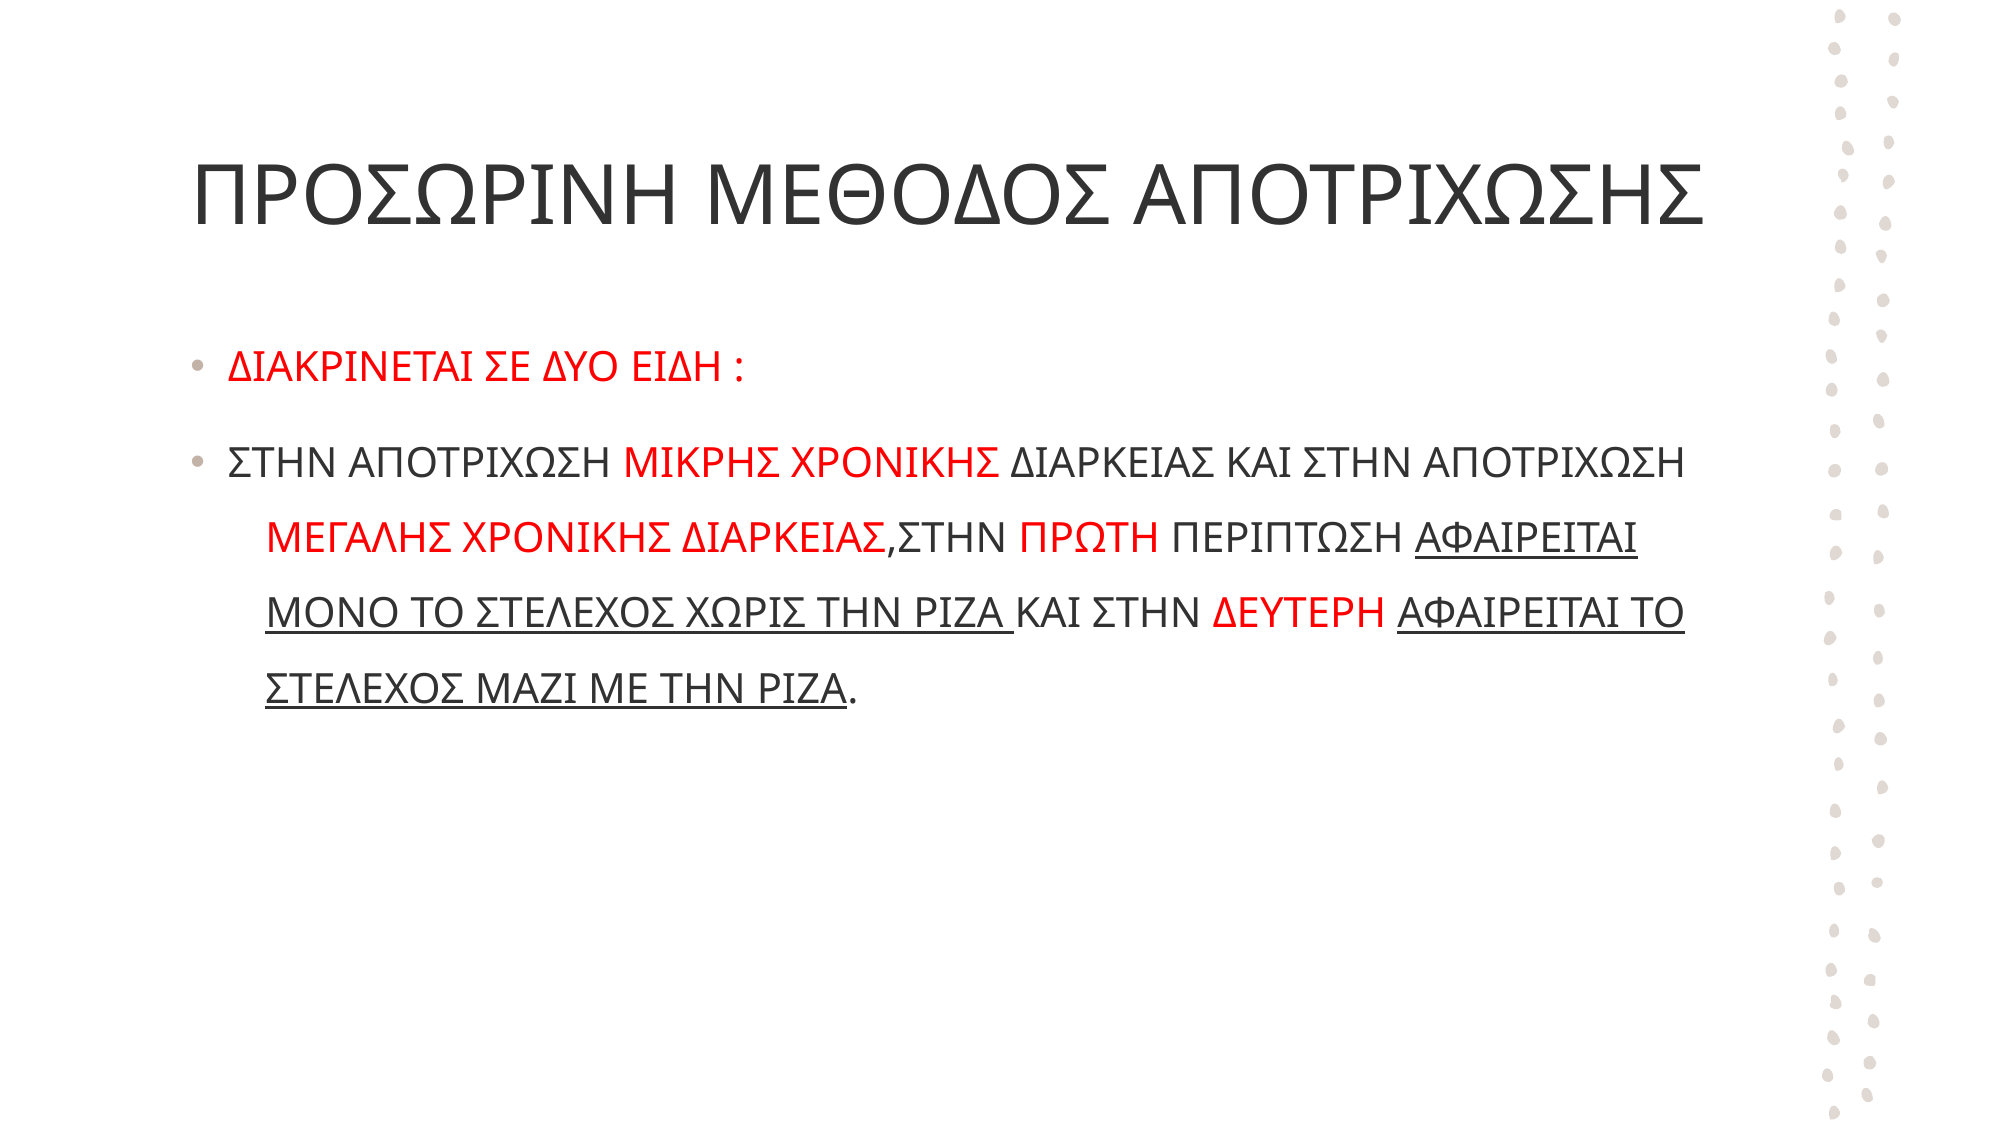

# ΠΡΟΣΩΡΙΝΗ ΜΕΘΟΔΟΣ ΑΠΟΤΡΙΧΩΣΗΣ
ΔΙΑΚΡΙΝΕΤΑΙ ΣΕ ΔΥΟ ΕΙΔΗ :
ΣΤΗΝ ΑΠΟΤΡΙΧΩΣΗ ΜΙΚΡΗΣ ΧΡΟΝΙΚΗΣ ΔΙΑΡΚΕΙΑΣ ΚΑΙ ΣΤΗΝ ΑΠΟΤΡΙΧΩΣΗ ΜΕΓΑΛΗΣ ΧΡΟΝΙΚΗΣ ΔΙΑΡΚΕΙΑΣ,ΣΤΗΝ ΠΡΩΤΗ ΠΕΡΙΠΤΩΣΗ ΑΦΑΙΡΕΙΤΑΙ ΜΟΝΟ ΤΟ ΣΤΕΛΕΧΟΣ ΧΩΡΙΣ ΤΗΝ ΡΙΖΑ ΚΑΙ ΣΤΗΝ ΔΕΥΤΕΡΗ ΑΦΑΙΡΕΙΤΑΙ ΤΟ ΣΤΕΛΕΧΟΣ ΜΑΖΙ ΜΕ ΤΗΝ ΡΙΖΑ.